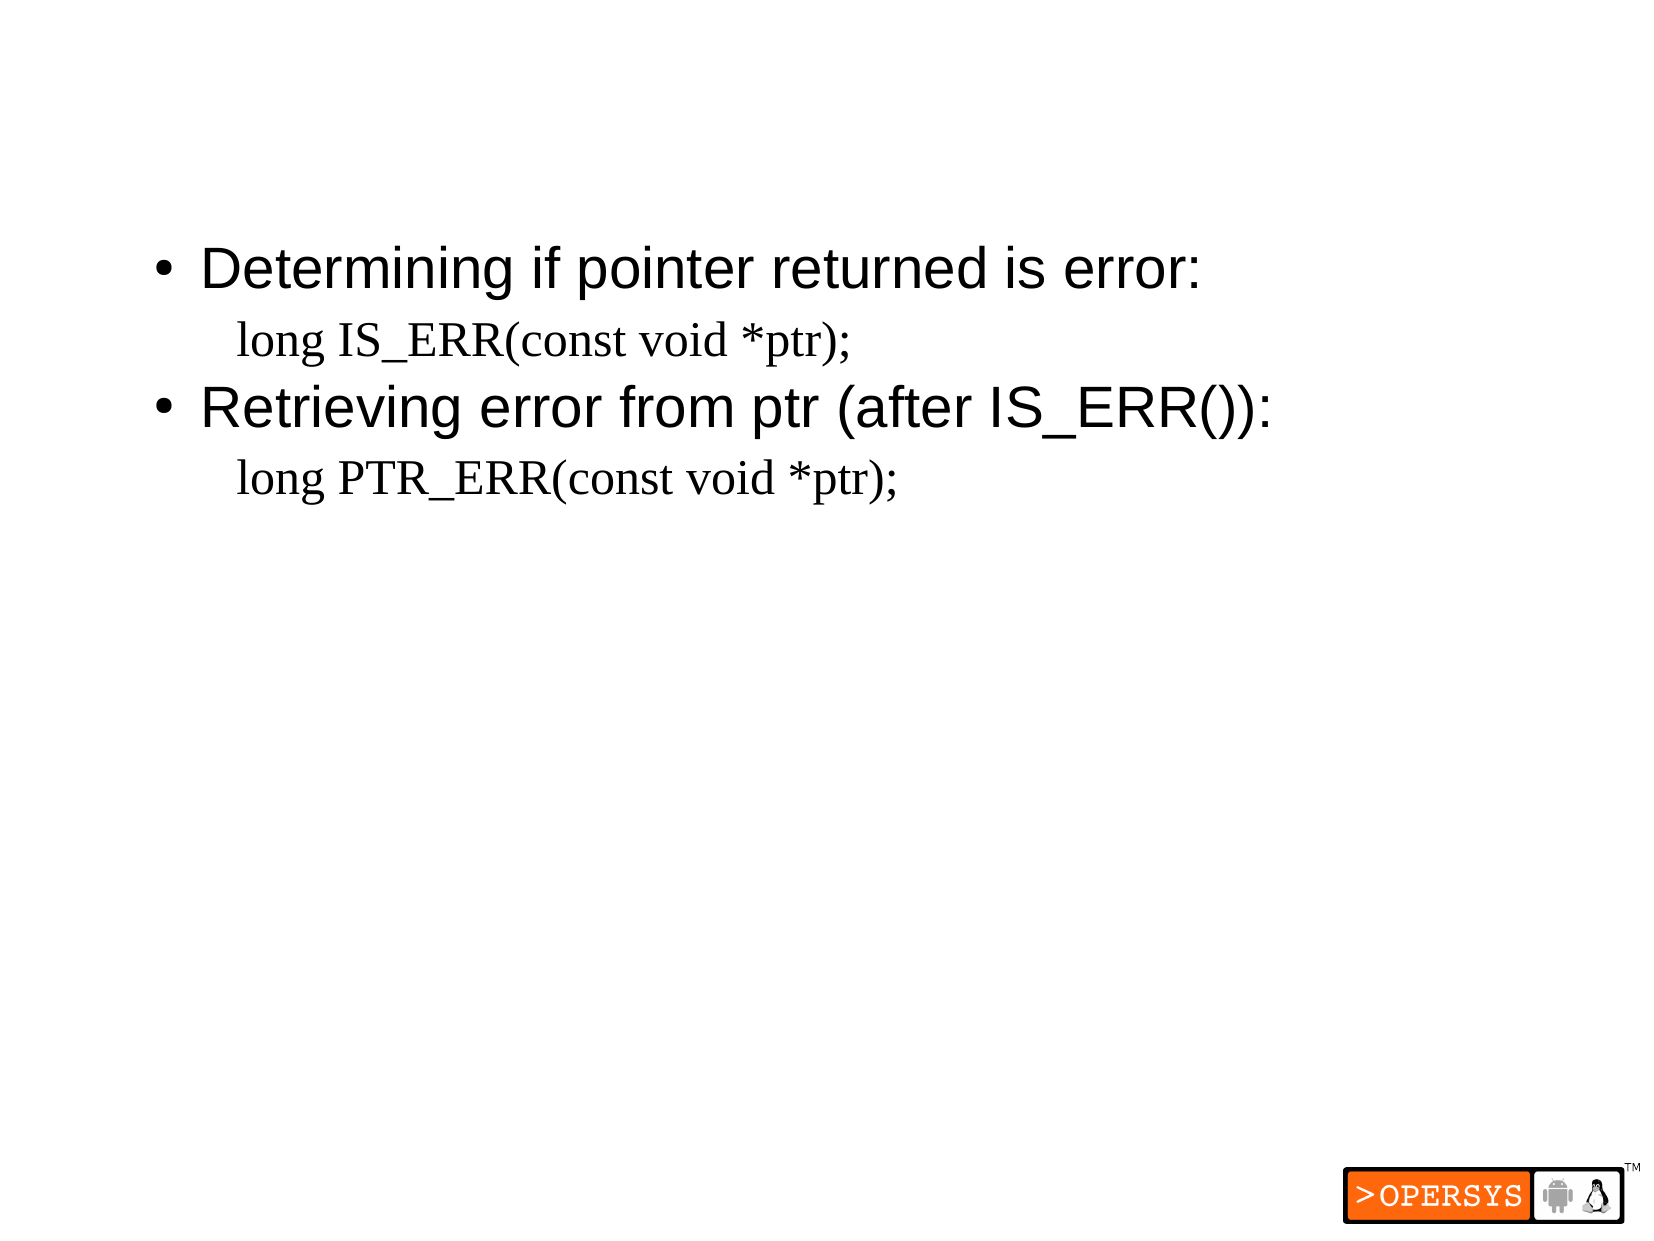

# Determining if pointer returned is error:
long IS_ERR(const void *ptr);
Retrieving error from ptr (after IS_ERR()):
long PTR_ERR(const void *ptr);